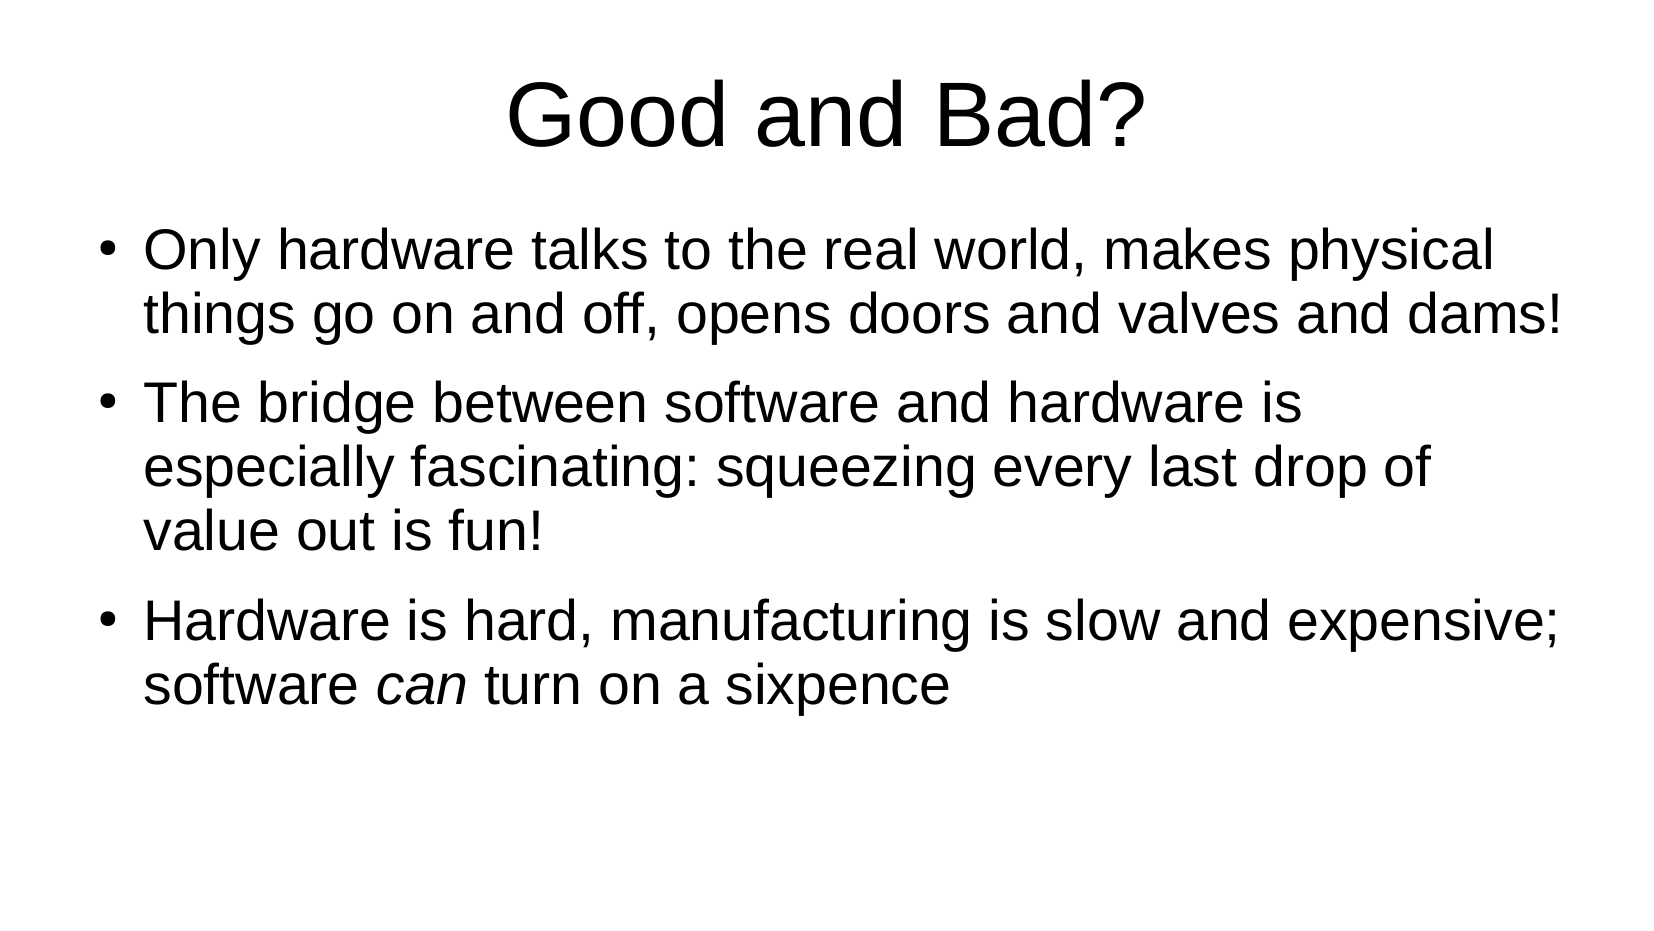

# Good and Bad?
Only hardware talks to the real world, makes physical things go on and off, opens doors and valves and dams!
The bridge between software and hardware is especially fascinating: squeezing every last drop of value out is fun!
Hardware is hard, manufacturing is slow and expensive; software can turn on a sixpence